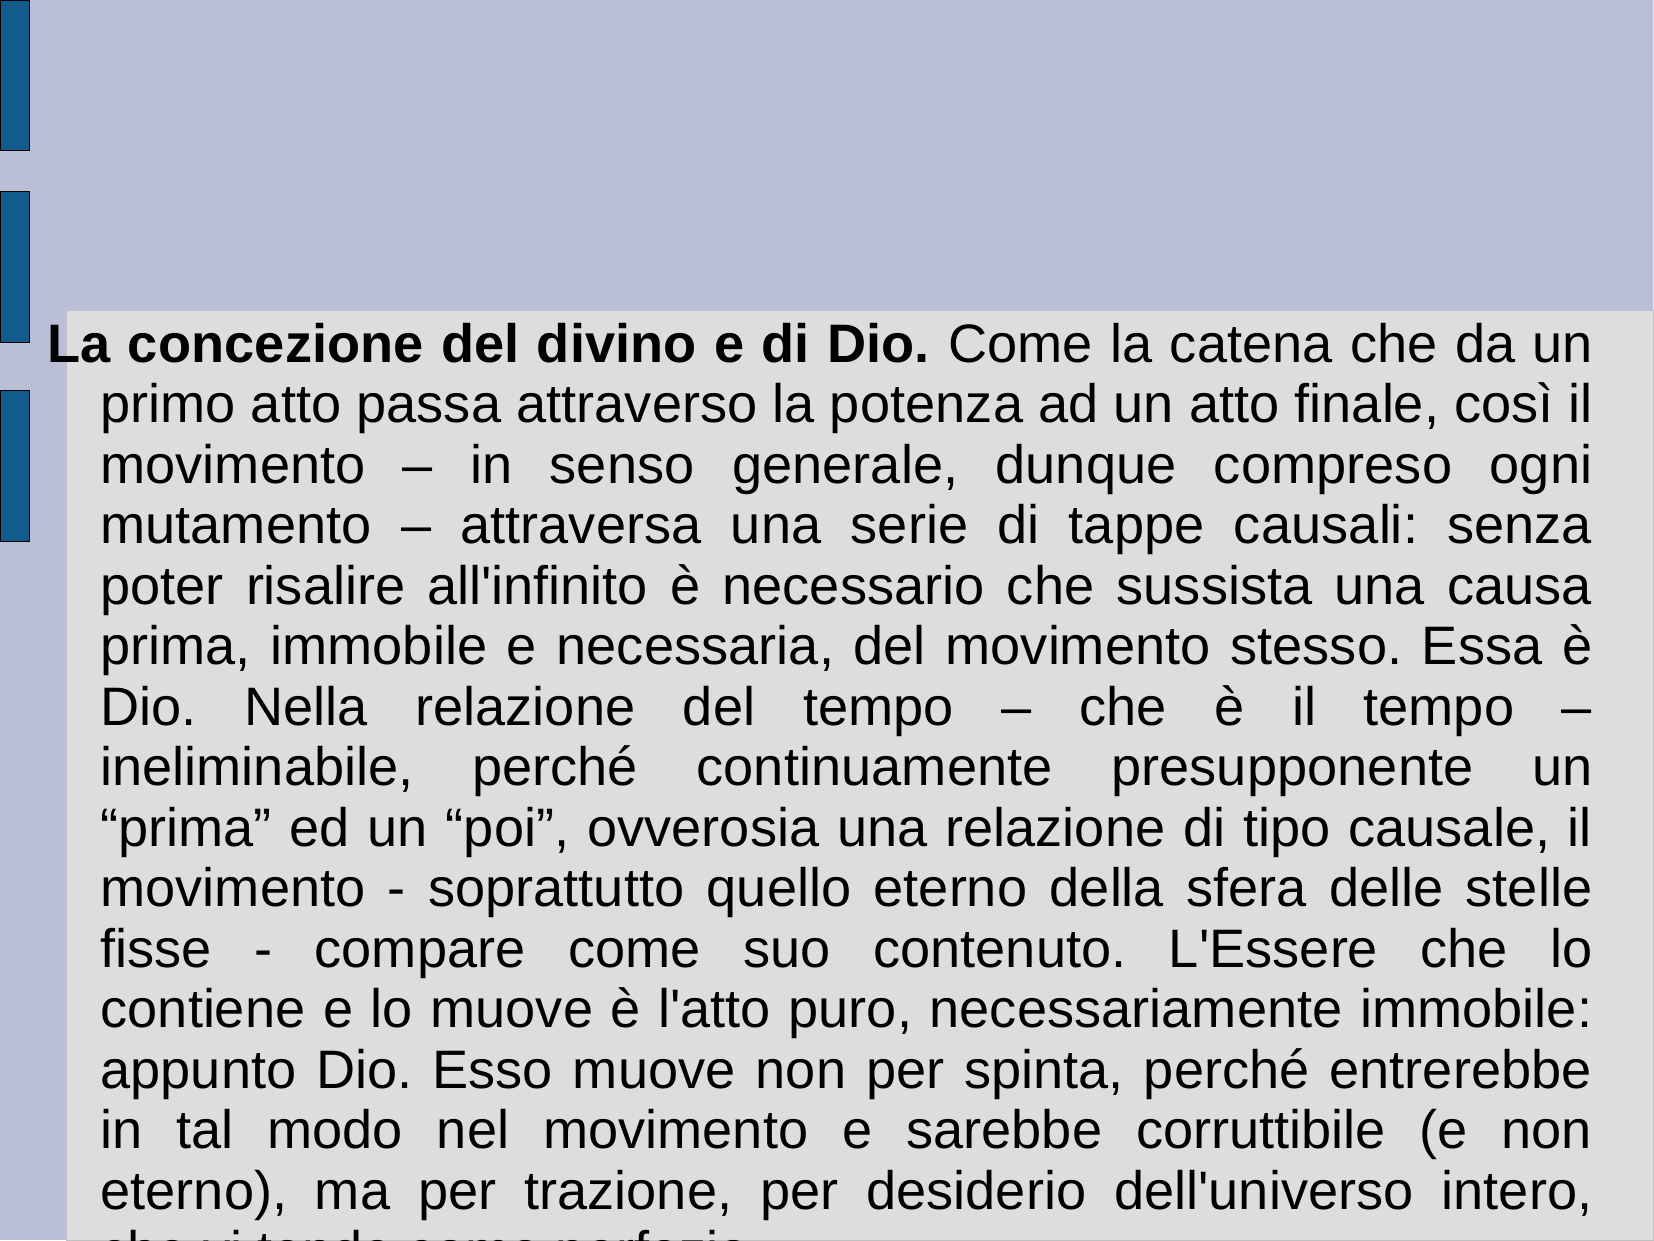

#
La concezione del divino e di Dio. Come la catena che da un primo atto passa attraverso la potenza ad un atto finale, così il movimento – in senso generale, dunque compreso ogni mutamento – attraversa una serie di tappe causali: senza poter risalire all'infinito è necessario che sussista una causa prima, immobile e necessaria, del movimento stesso. Essa è Dio. Nella relazione del tempo – che è il tempo – ineliminabile, perché continuamente presupponente un “prima” ed un “poi”, ovverosia una relazione di tipo causale, il movimento - soprattutto quello eterno della sfera delle stelle fisse - compare come suo contenuto. L'Essere che lo contiene e lo muove è l'atto puro, necessariamente immobile: appunto Dio. Esso muove non per spinta, perché entrerebbe in tal modo nel movimento e sarebbe corruttibile (e non eterno), ma per trazione, per desiderio dell'universo intero, che vi tende come perfezio-